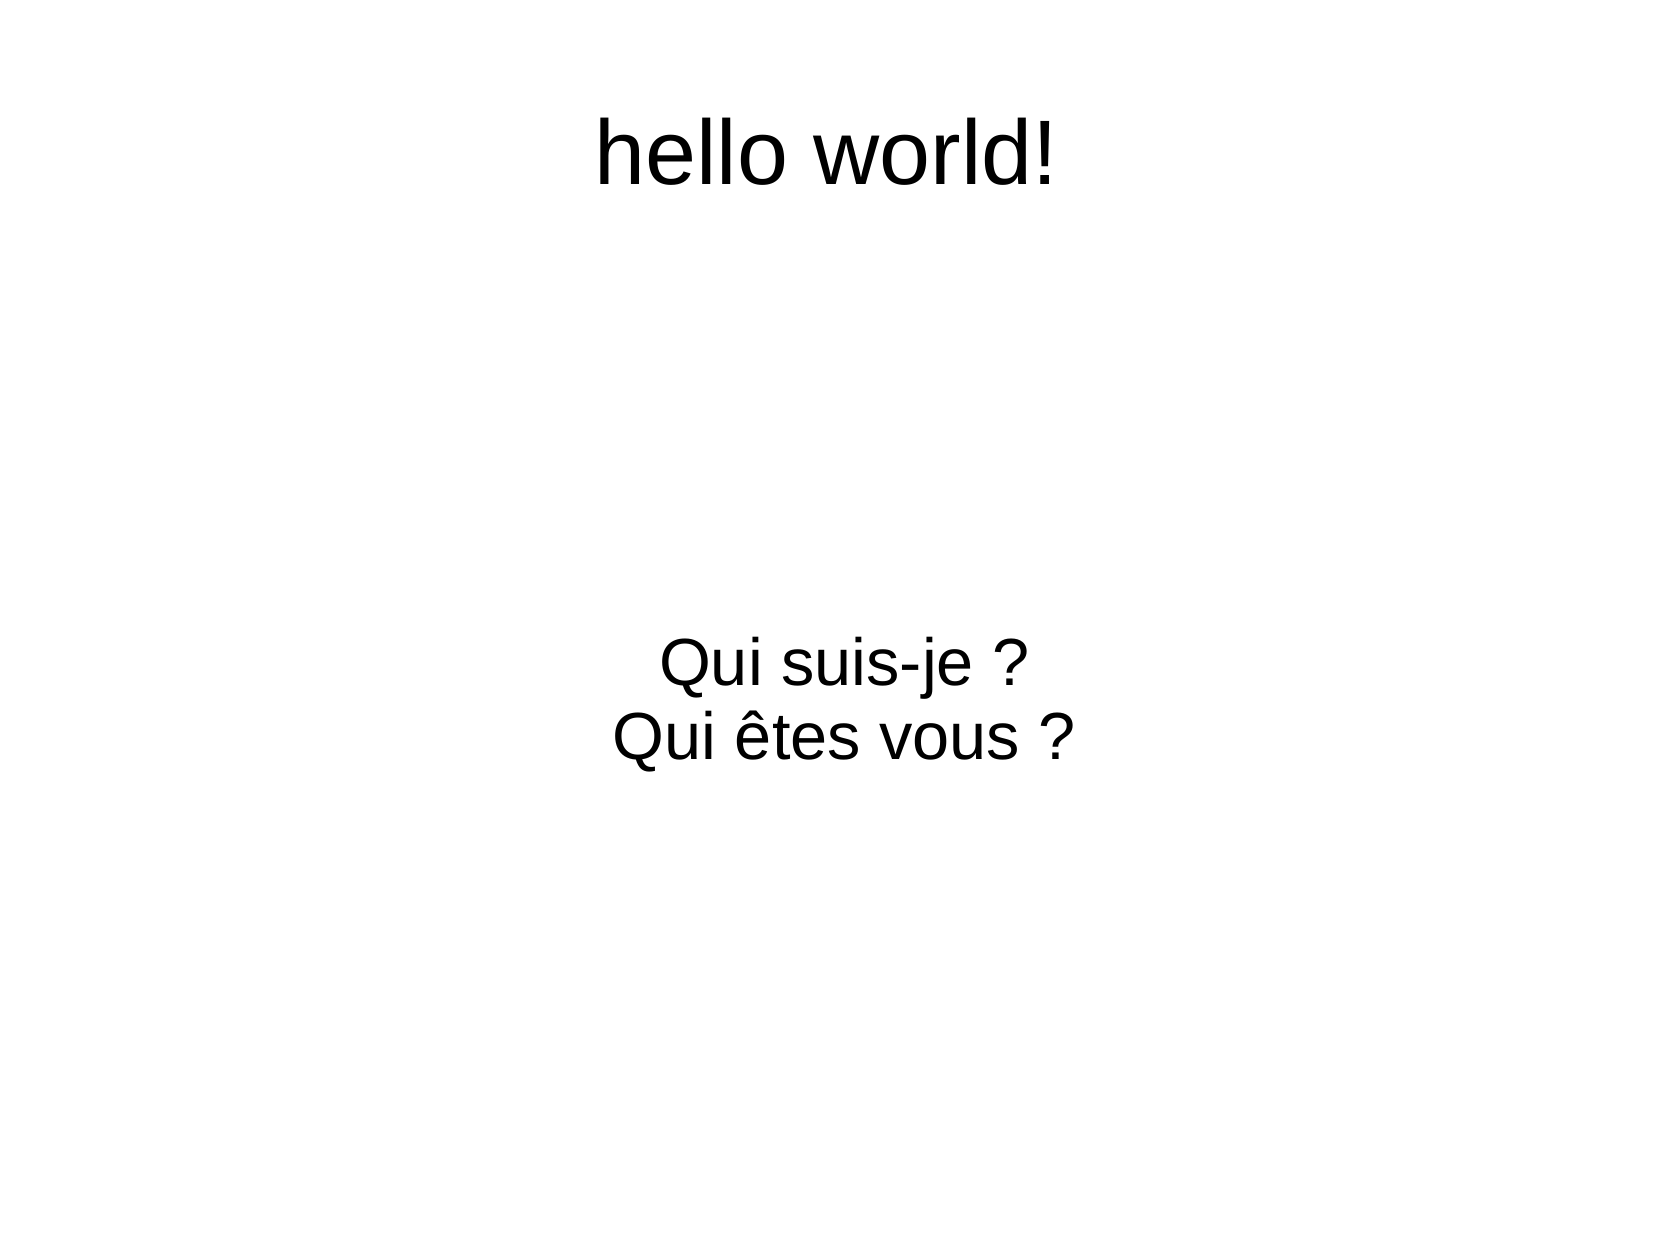

# hello world!
Qui suis-je ?
Qui êtes vous ?